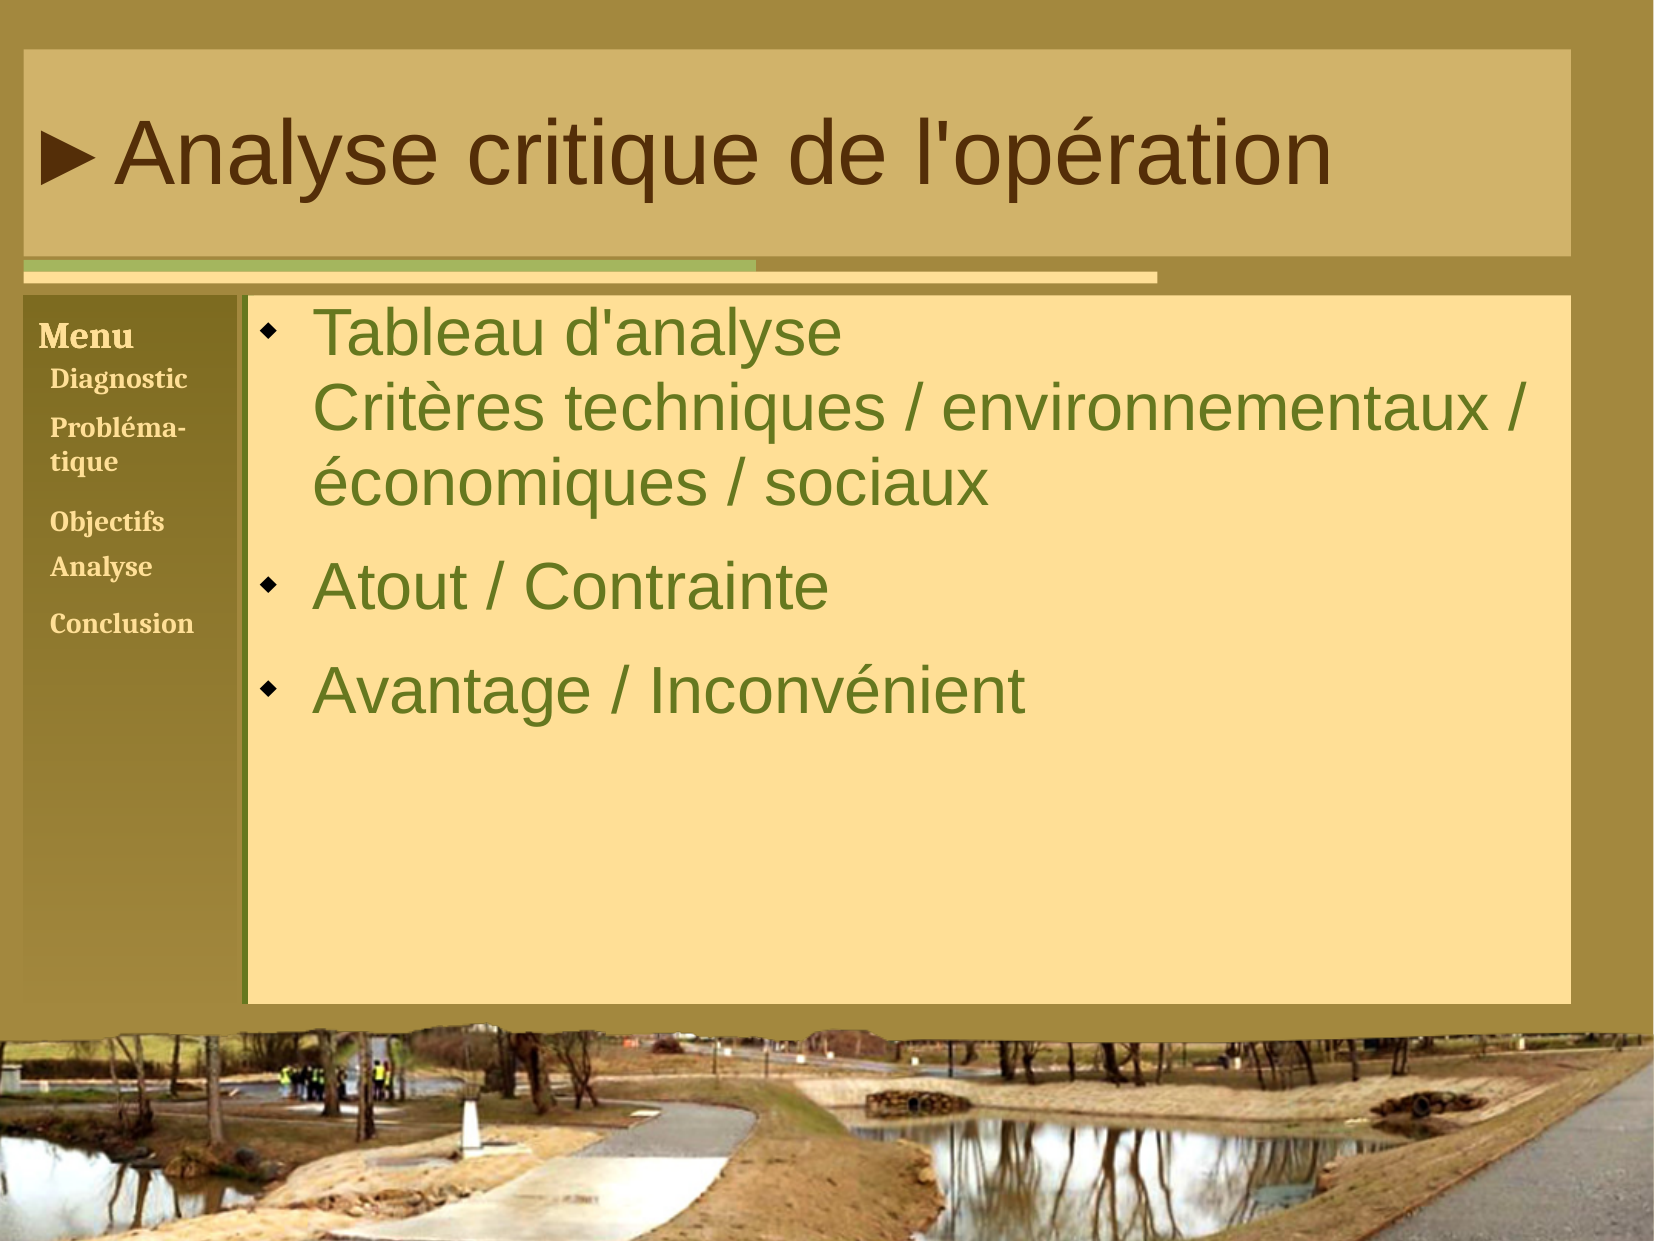

# ►Analyse critique de l'opération
Tableau d'analyse
Critères techniques / environnementaux / économiques / sociaux
Atout / Contrainte
Avantage / Inconvénient